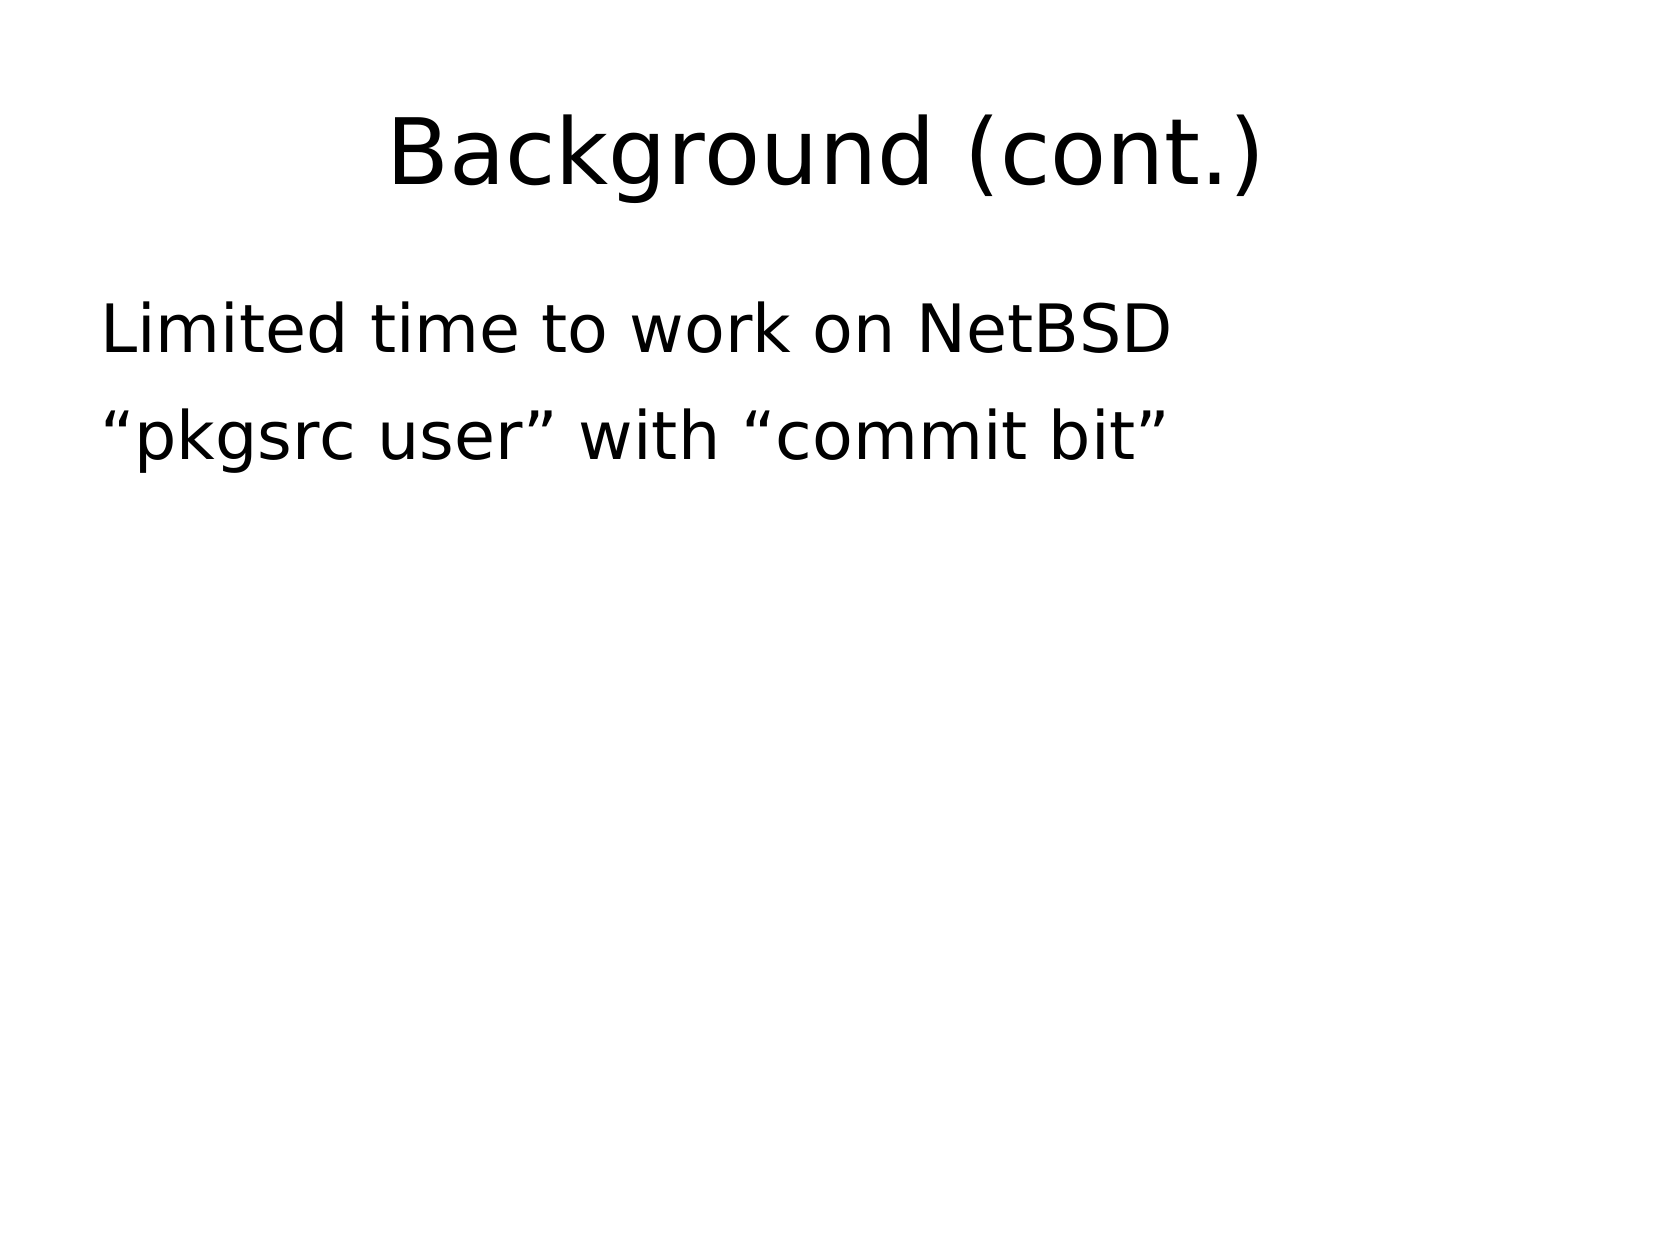

# Background (cont.)
Limited time to work on NetBSD
“pkgsrc user” with “commit bit”